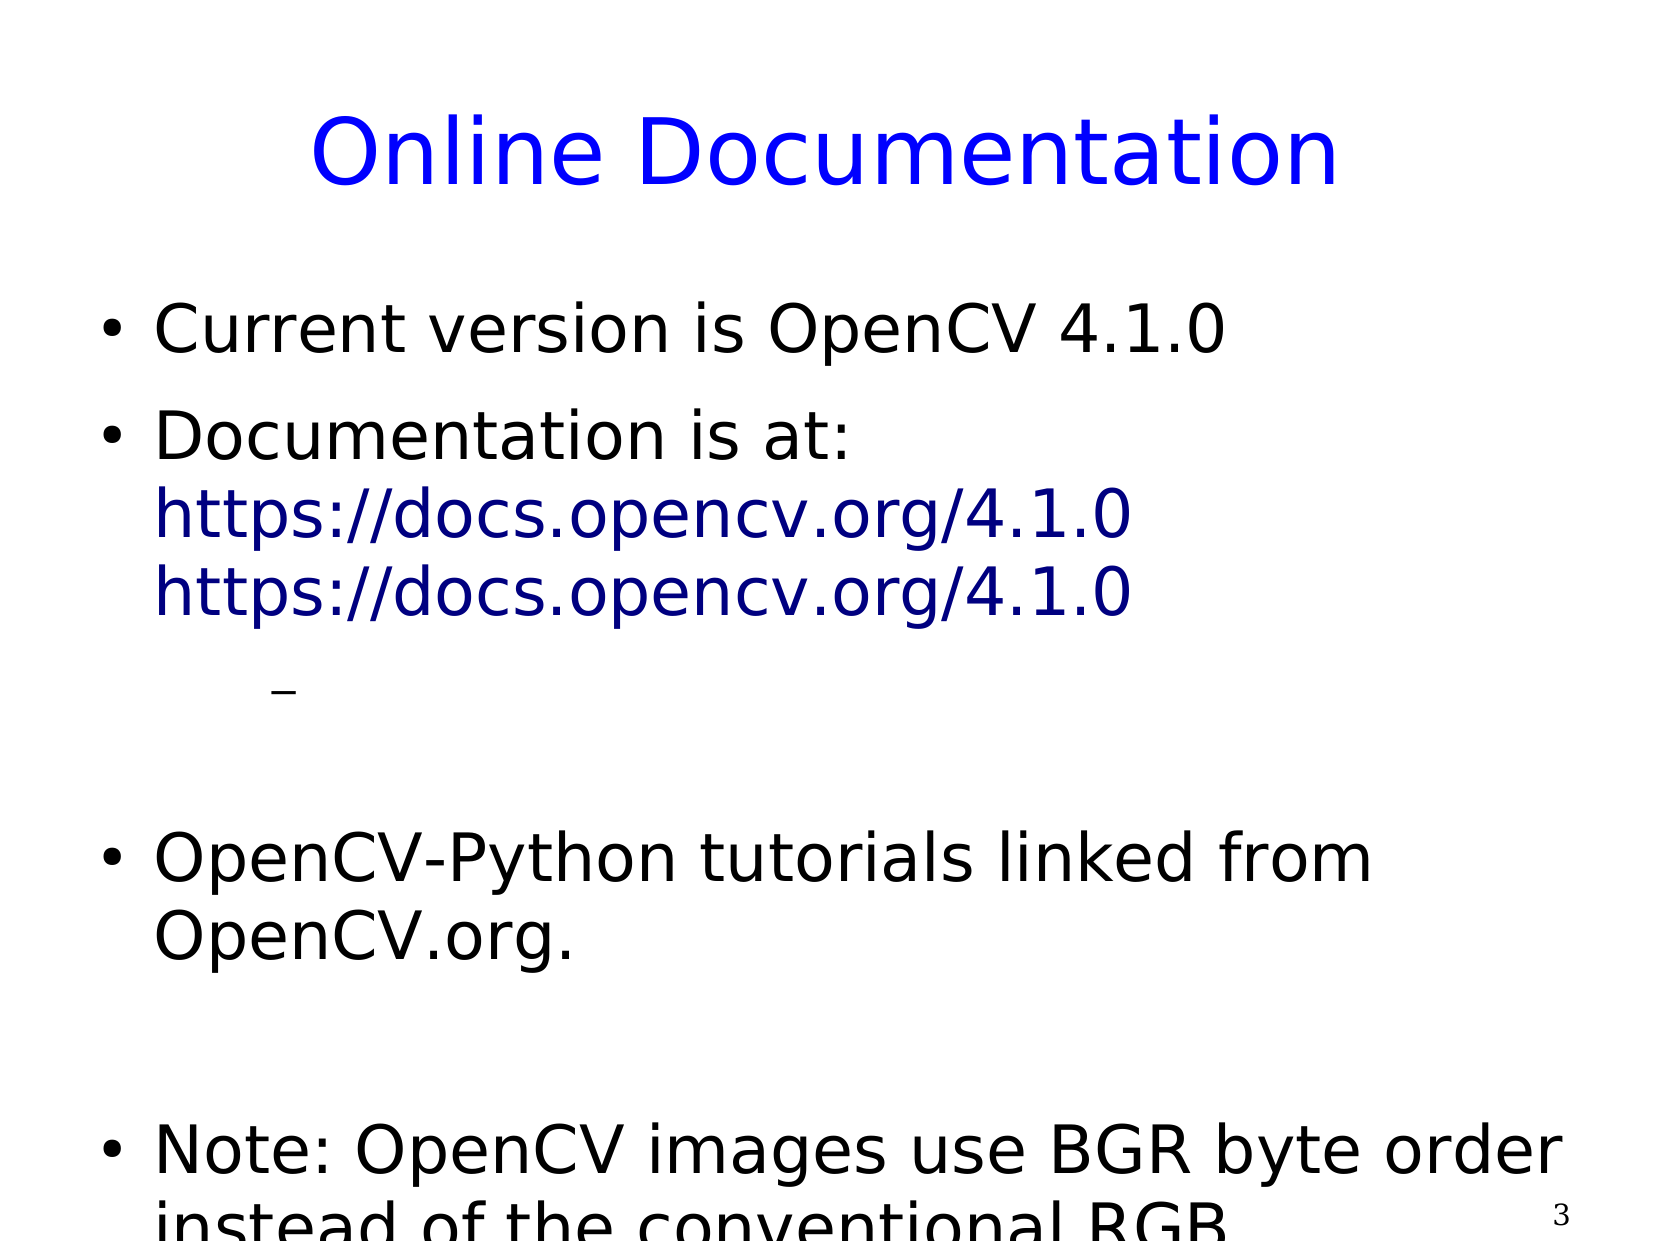

# Online Documentation
Current version is OpenCV 4.1.0
Documentation is at:https://docs.opencv.org/4.1.0https://docs.opencv.org/4.1.0
OpenCV-Python tutorials linked from OpenCV.org.
Note: OpenCV images use BGR byte order instead of the conventional RGB.
3